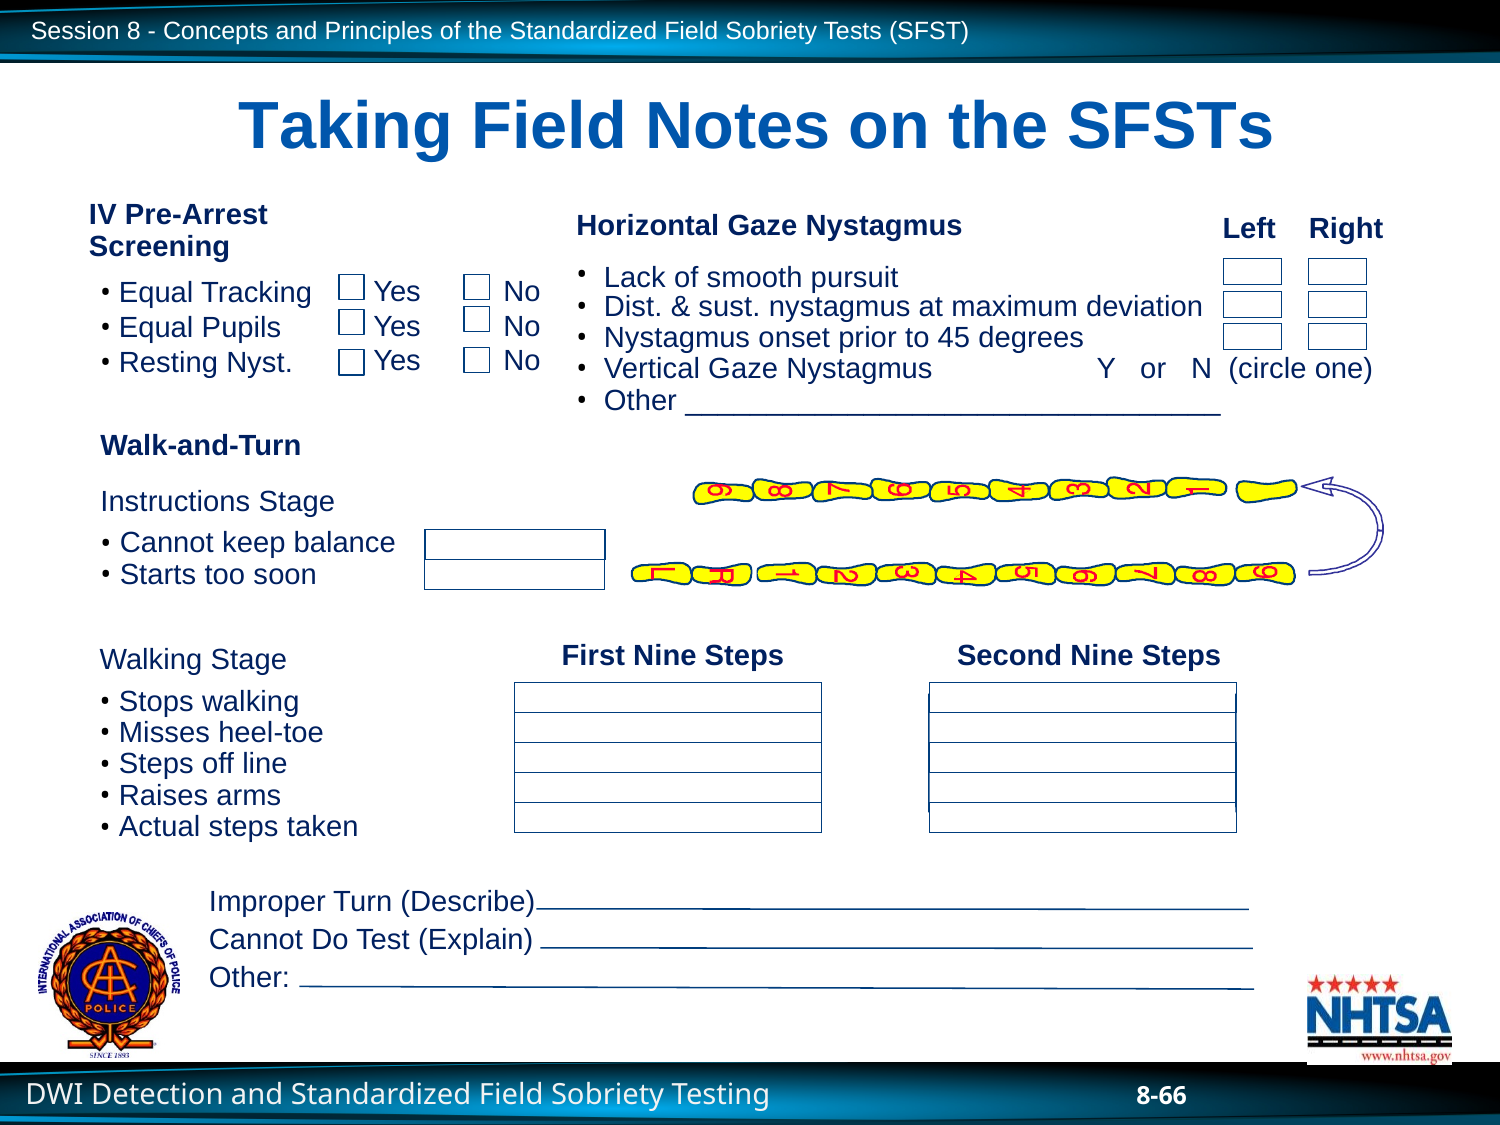

# Taking Field Notes on the SFSTs
IV Pre-Arrest Screening
 Left Right
Horizontal Gaze Nystagmus
 Lack of smooth pursuit
 Dist. & sust. nystagmus at maximum deviation
 Nystagmus onset prior to 45 degrees
 Vertical Gaze Nystagmus Y or N (circle one)
 Other _________________________________
Yes No
Yes No
Yes No
Equal Tracking
Equal Pupils
Resting Nyst.
Walk-and-Turn
Instructions Stage
 Cannot keep balance
 Starts too soon
First Nine Steps Second Nine Steps
Walking Stage
 Stops walking
 Misses heel-toe
 Steps off line
 Raises arms
 Actual steps taken
Improper Turn (Describe)
Cannot Do Test (Explain)
Other:
8-65